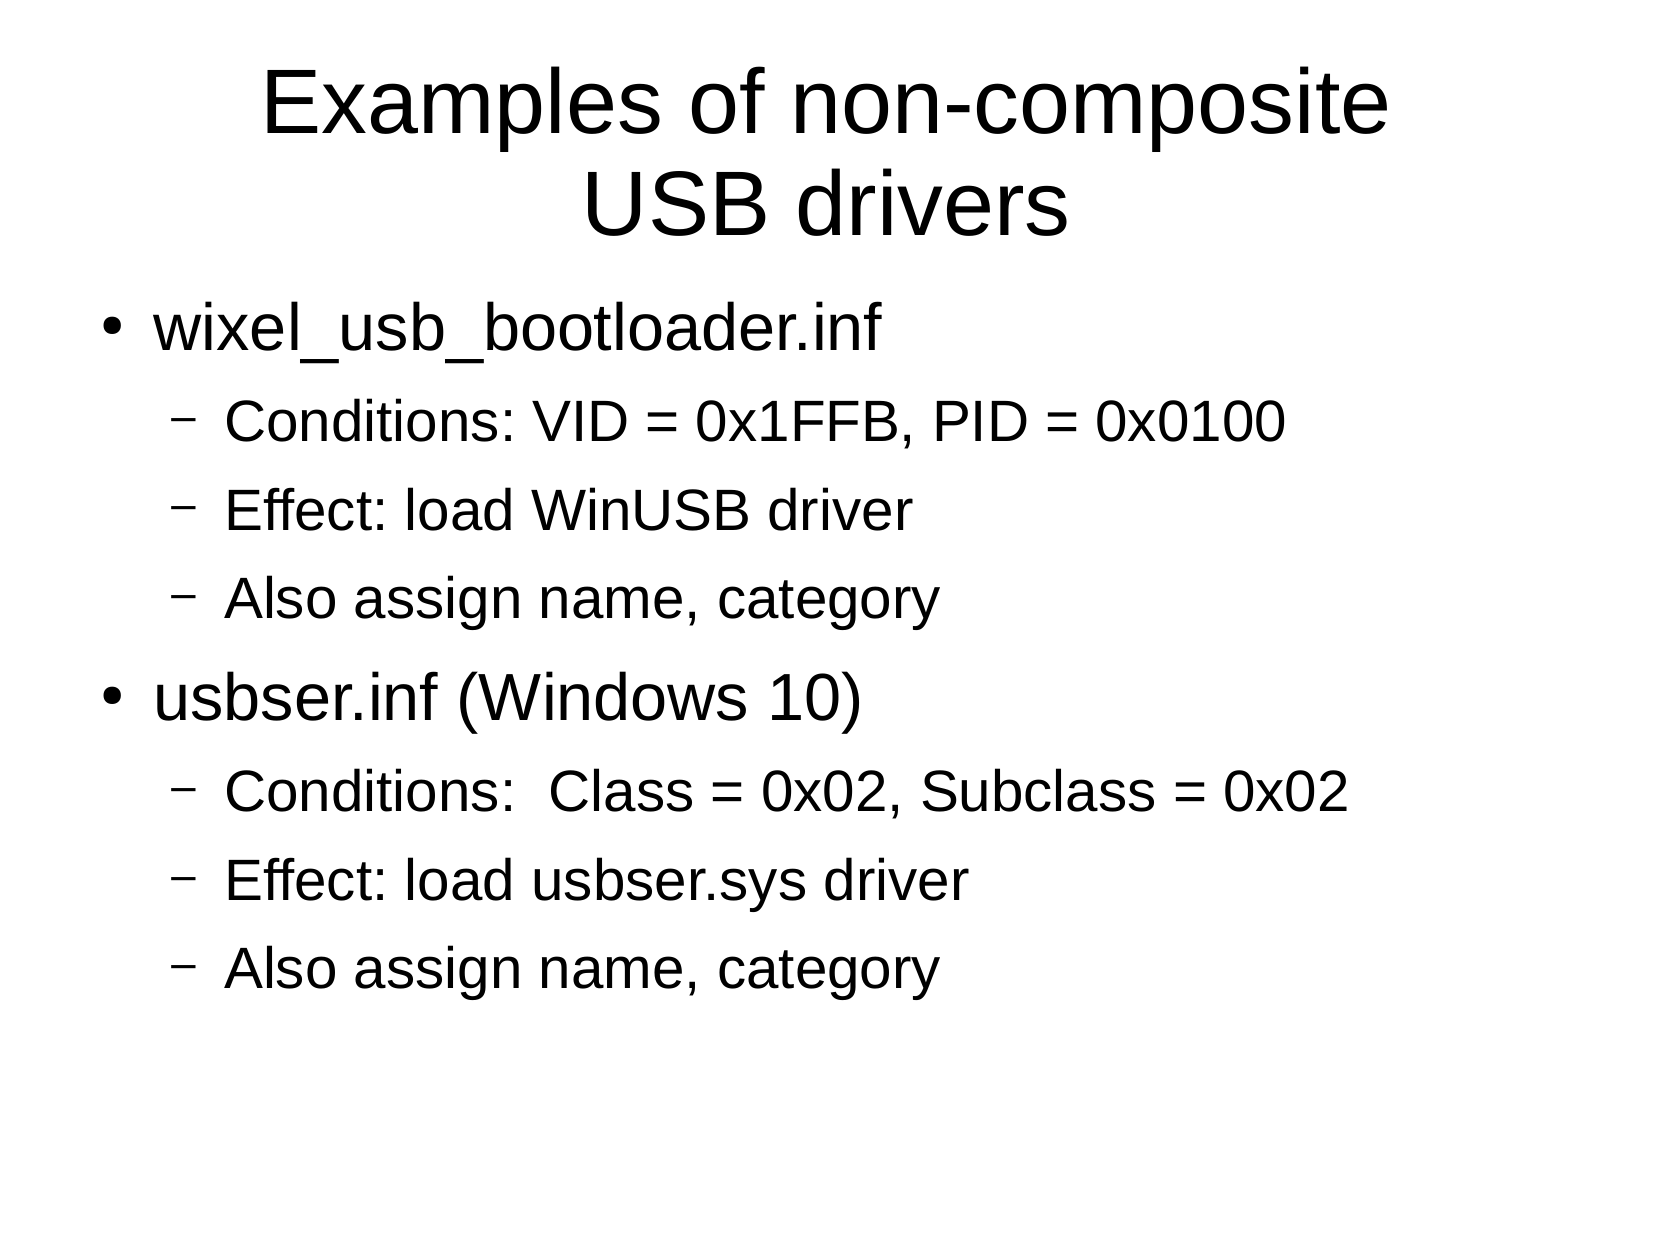

# Examples of non-composite USB drivers
wixel_usb_bootloader.inf
Conditions: VID = 0x1FFB, PID = 0x0100
Effect: load WinUSB driver
Also assign name, category
usbser.inf (Windows 10)
Conditions: Class = 0x02, Subclass = 0x02
Effect: load usbser.sys driver
Also assign name, category